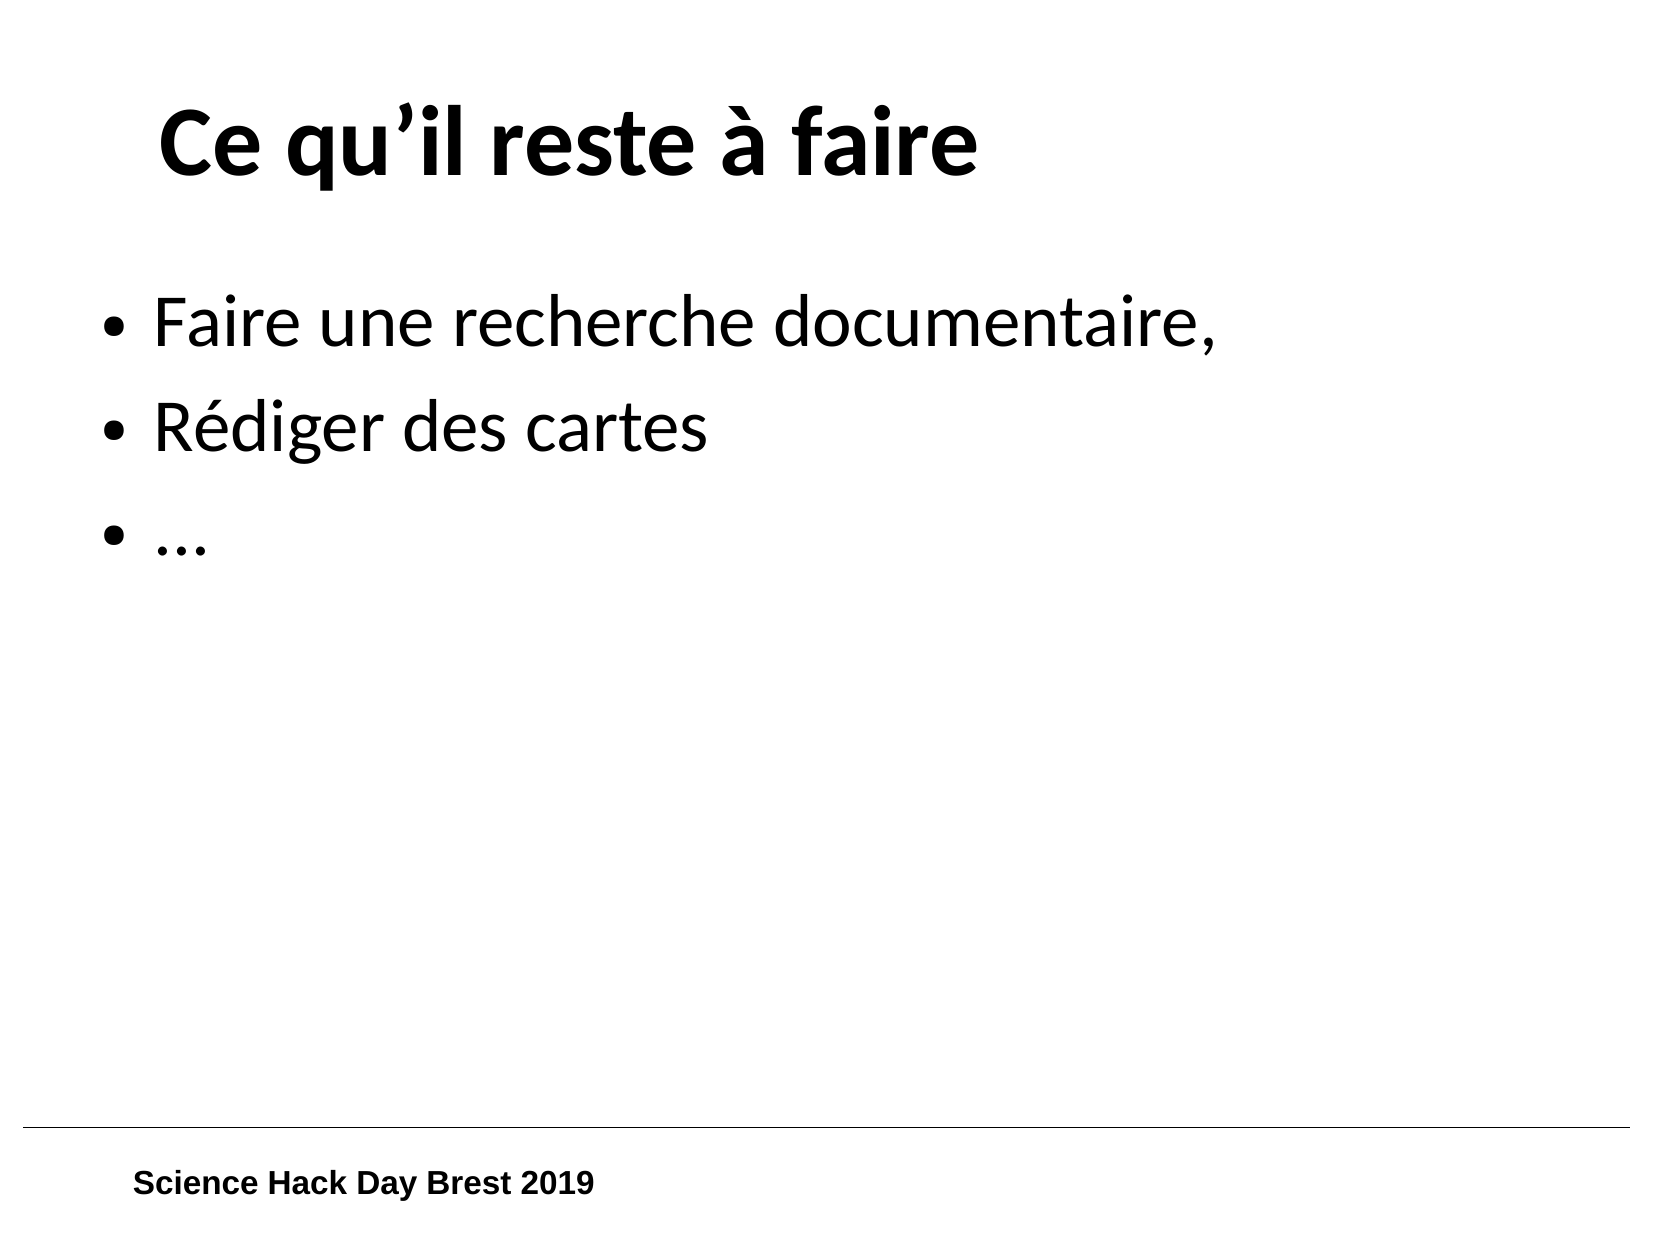

# Ce qu’il reste à faire
Faire une recherche documentaire,
Rédiger des cartes
...
Science Hack Day Brest 2019